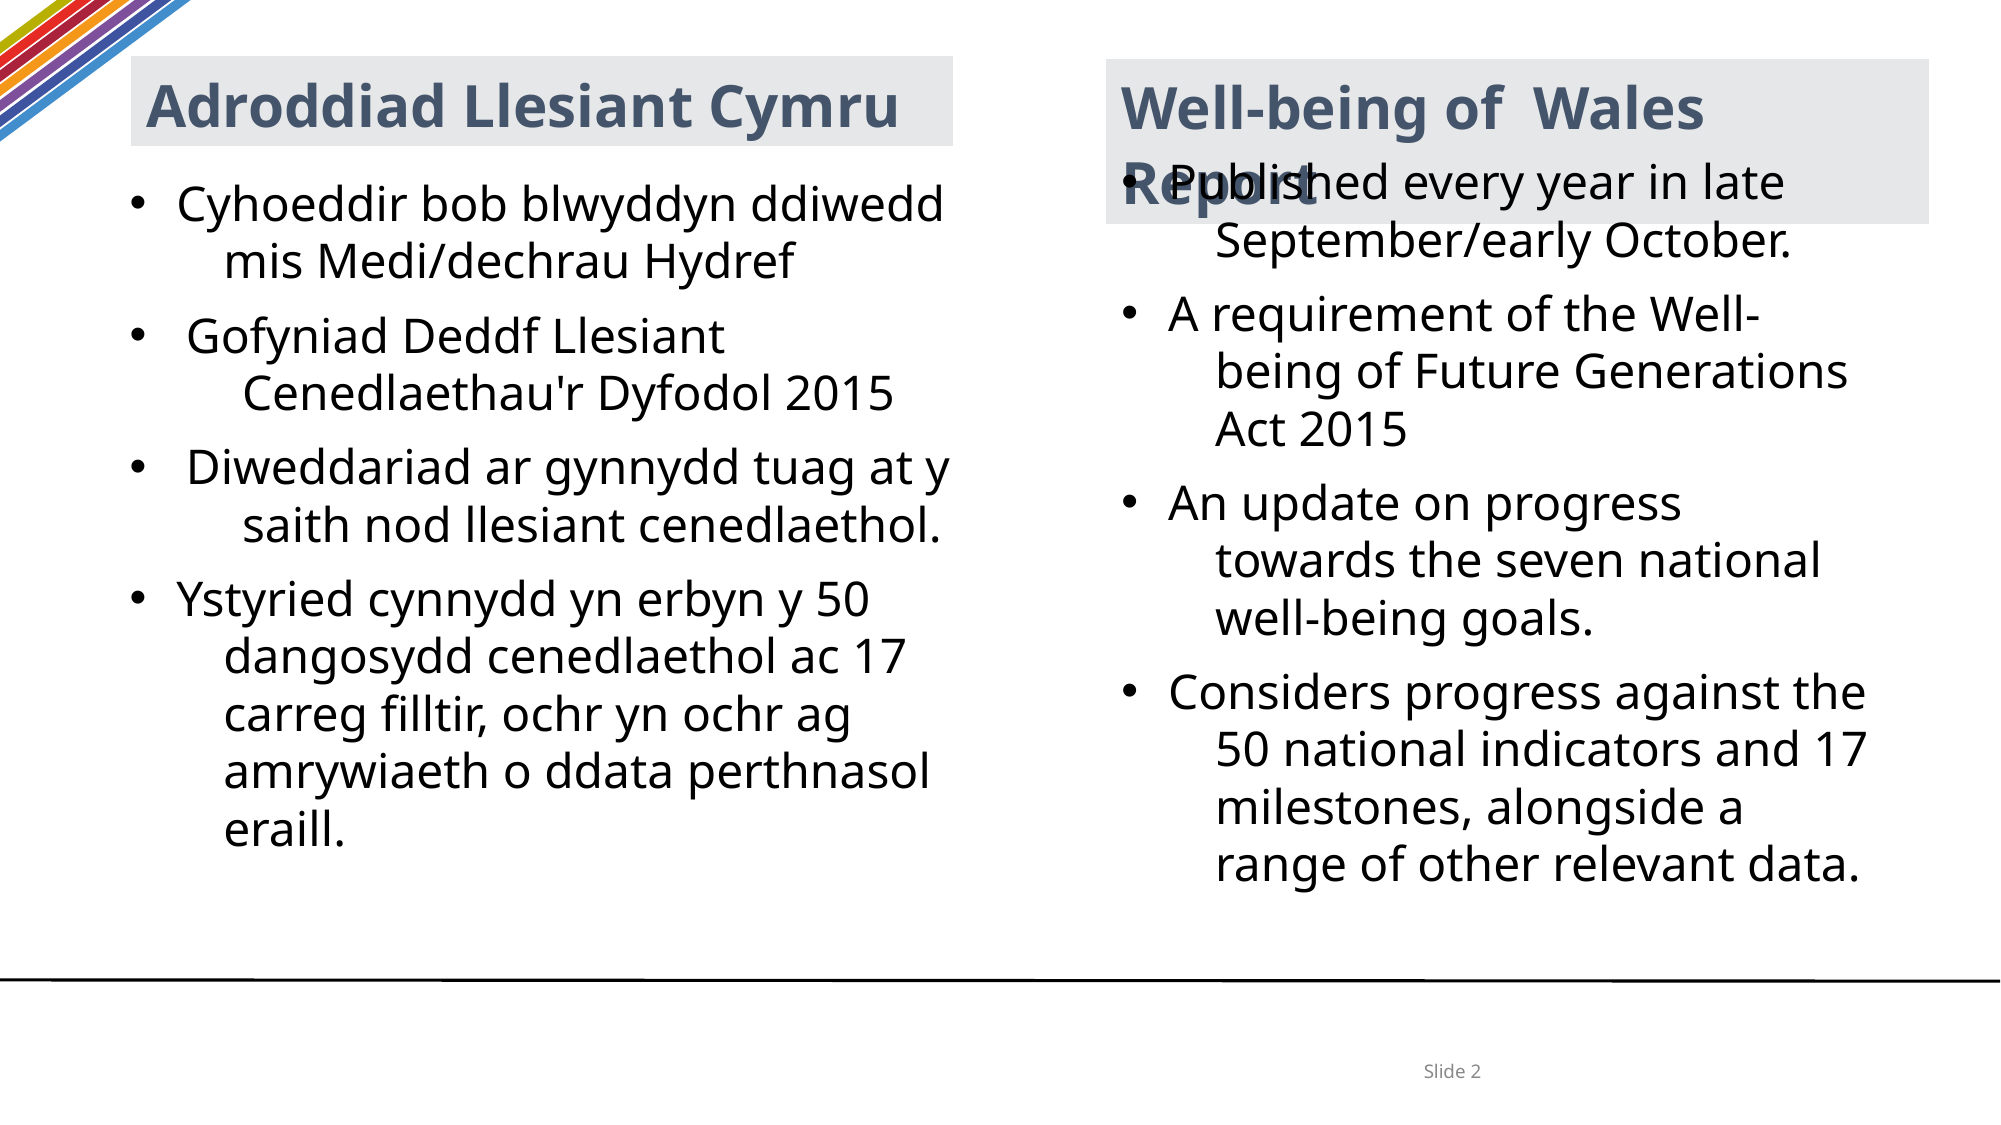

Adroddiad Llesiant Cymru
Well-being of Wales Report
Published every year in late September/early October.
A requirement of the Well-being of Future Generations Act 2015
An update on progress towards the seven national well-being goals.
Considers progress against the 50 national indicators and 17 milestones, alongside a range of other relevant data.
Cyhoeddir bob blwyddyn ddiwedd mis Medi/dechrau Hydref
Gofyniad Deddf Llesiant Cenedlaethau'r Dyfodol 2015
Diweddariad ar gynnydd tuag at y saith nod llesiant cenedlaethol.
Ystyried cynnydd yn erbyn y 50 dangosydd cenedlaethol ac 17 carreg filltir, ochr yn ochr ag amrywiaeth o ddata perthnasol eraill.